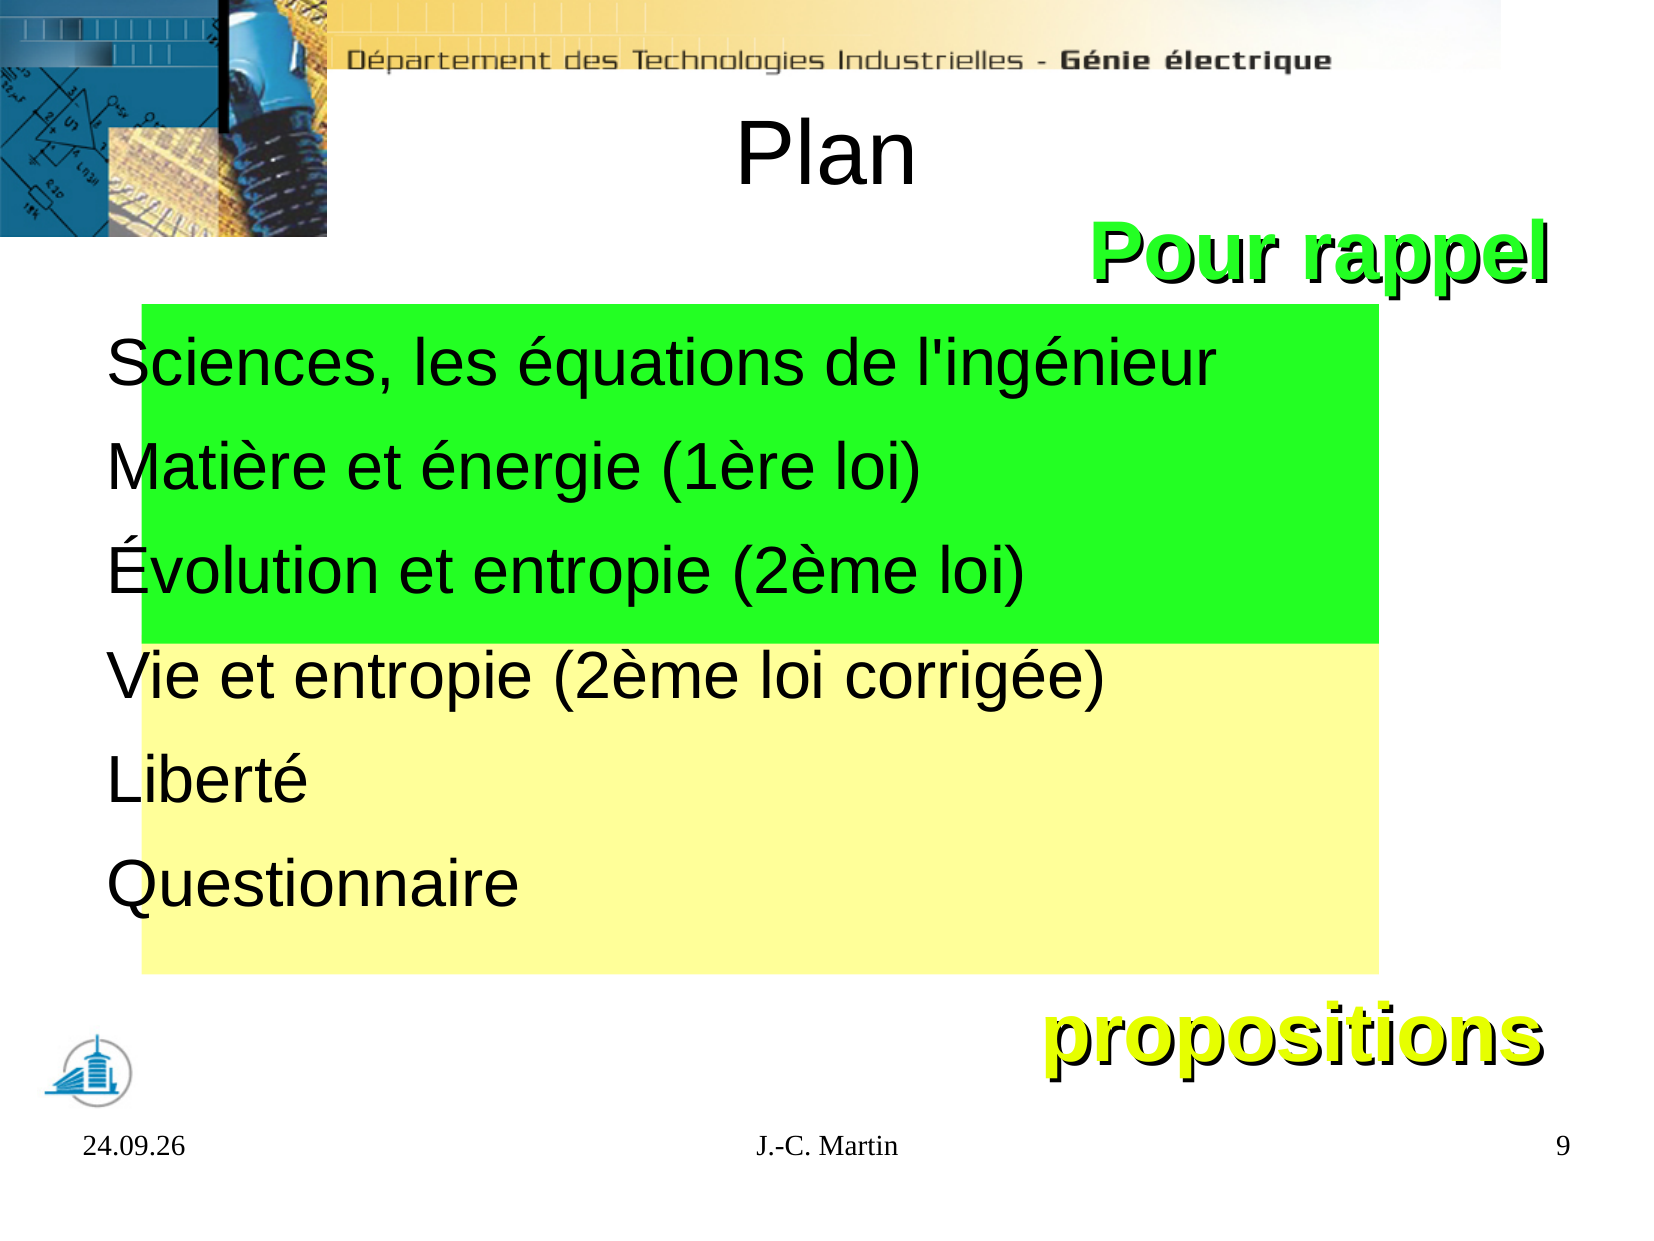

# Plan
Pour rappel
Sciences, les équations de l'ingénieur
Matière et énergie (1ère loi)
Évolution et entropie (2ème loi)
Vie et entropie (2ème loi corrigée)
Liberté
Questionnaire
propositions
J.-C. Martin
9